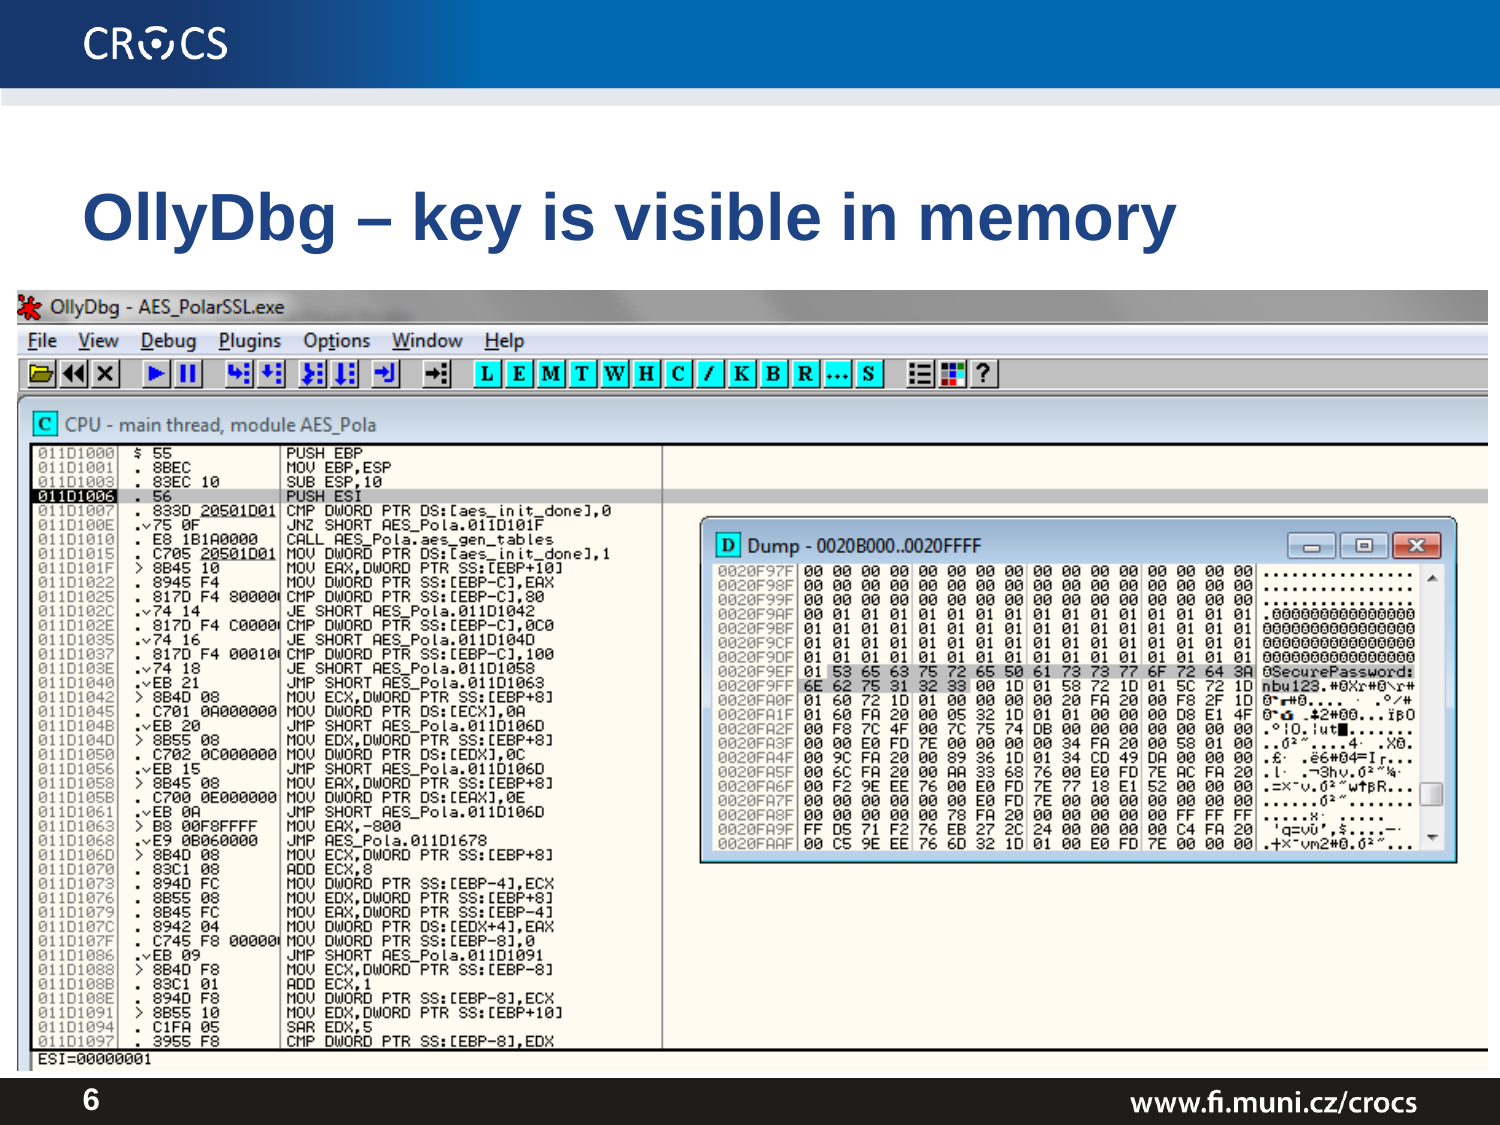

OllyDbg – key is visible in memory